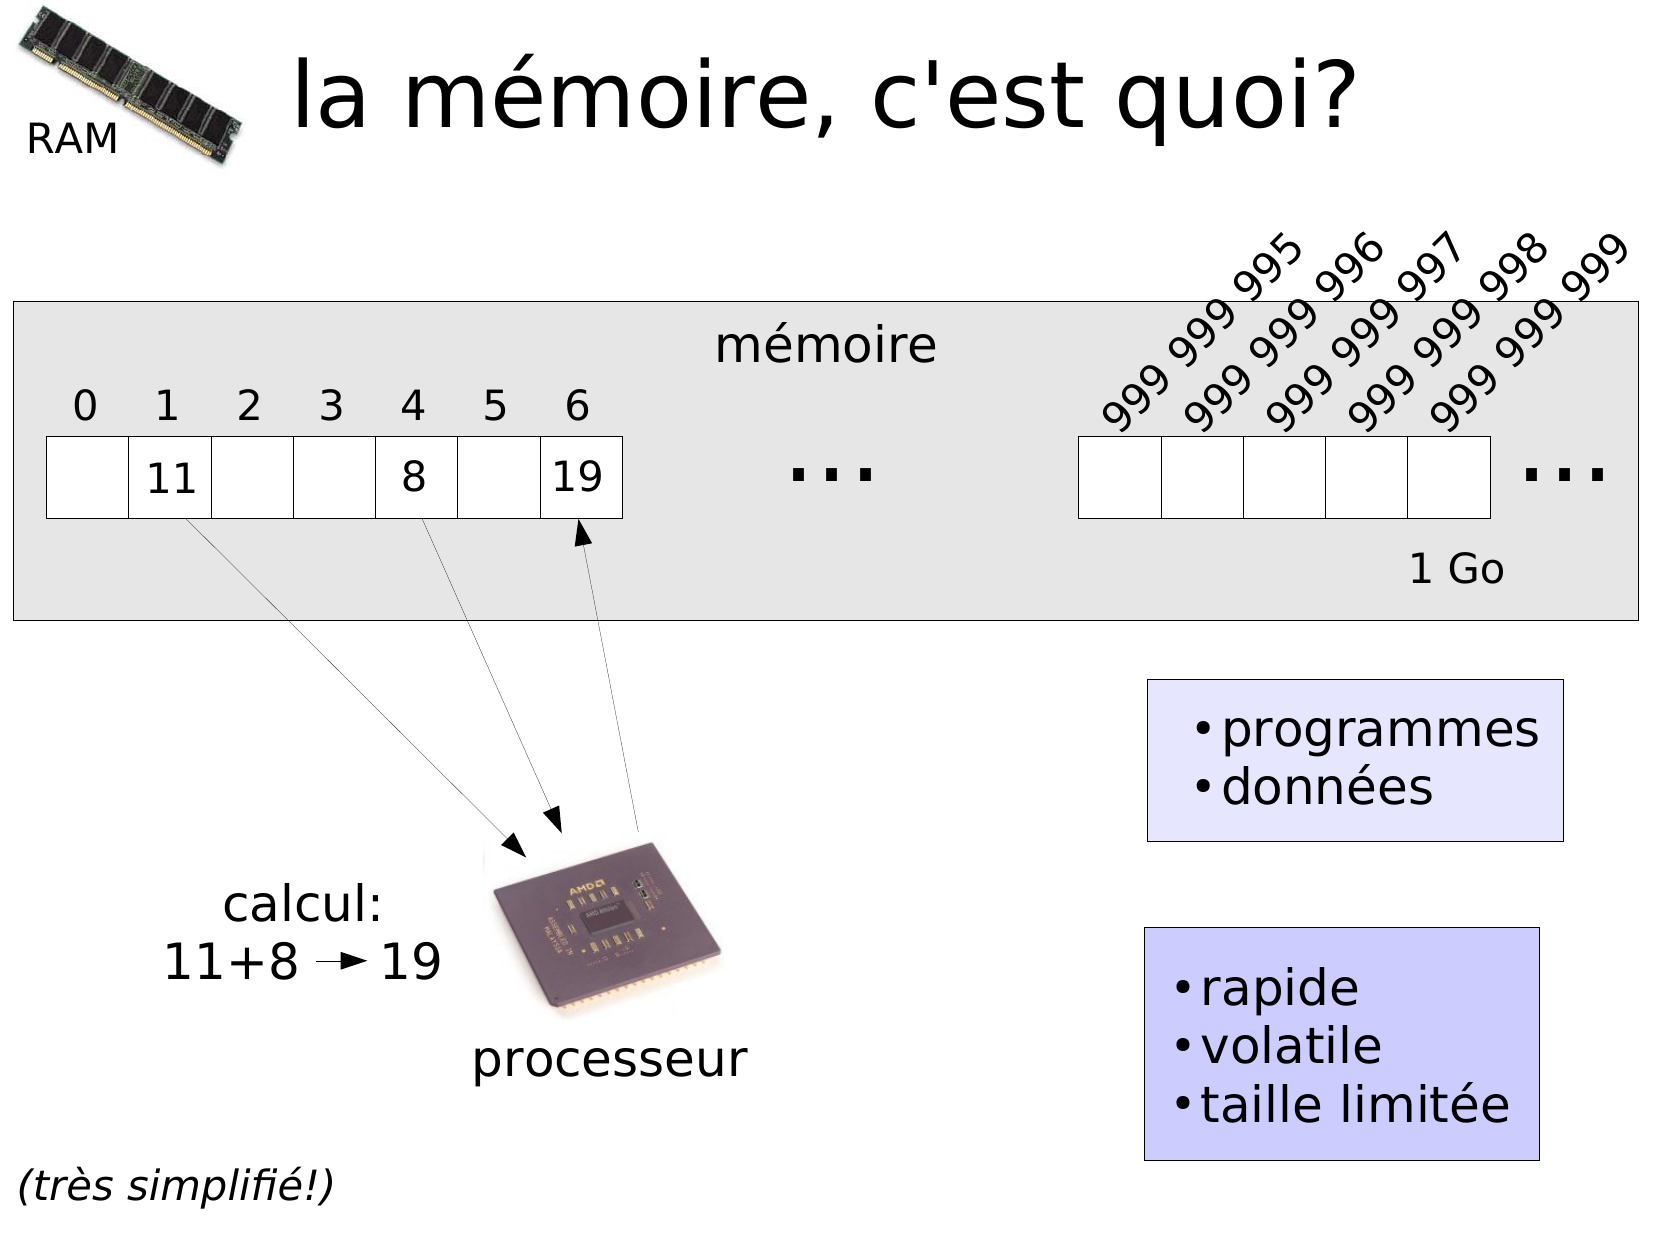

# la mémoire, c'est quoi?
RAM
999 999 995
999 999 996
999 999 997
999 999 998
999 999 999
mémoire
0
1
2
3
4
5
6
...
...
19
8
11
1 Go
programmes
données
calcul:
11+8 19
rapide
volatile
taille limitée
processeur
(très simplifié!)